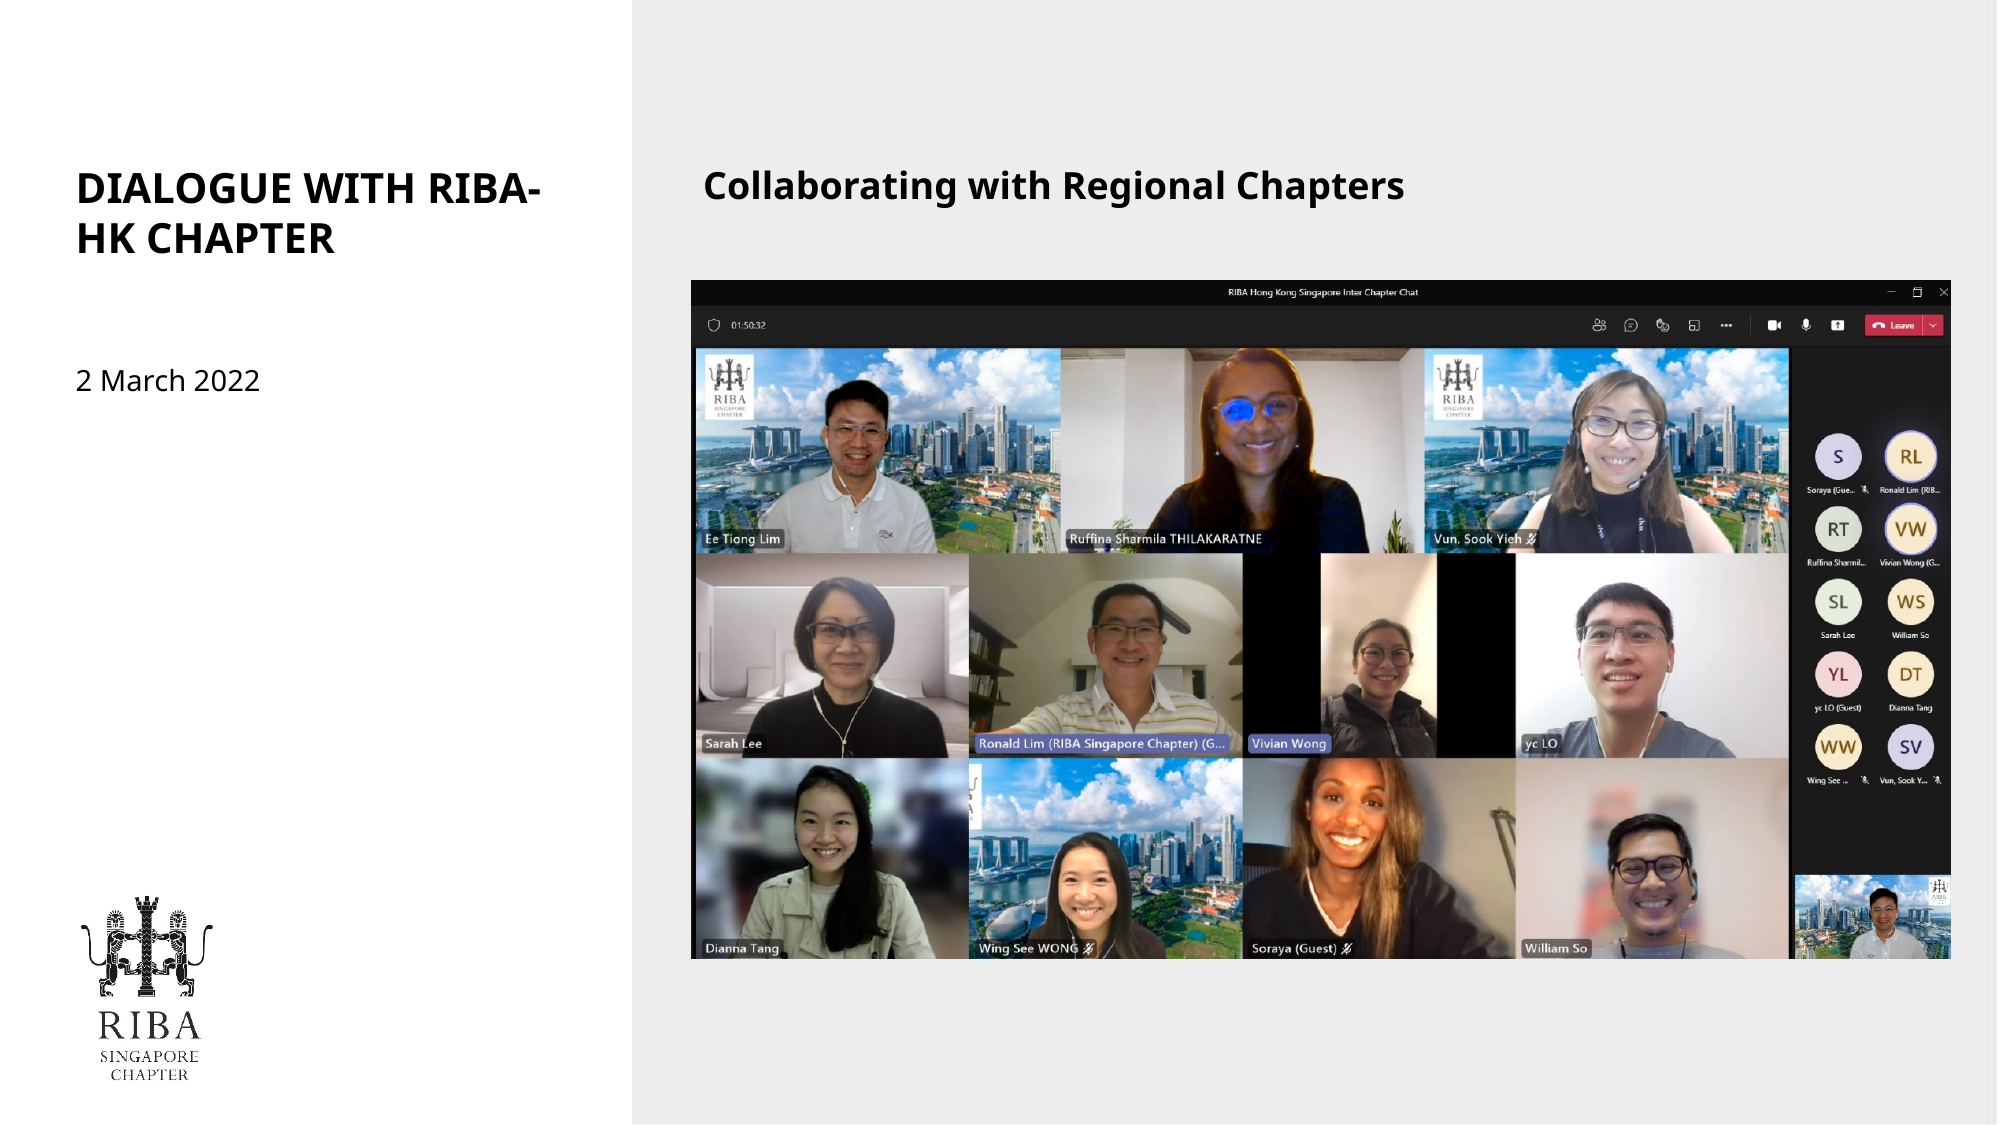

DIALOGUE WITH RIBA-HK CHAPTER
2 March 2022
Collaborating with Regional Chapters